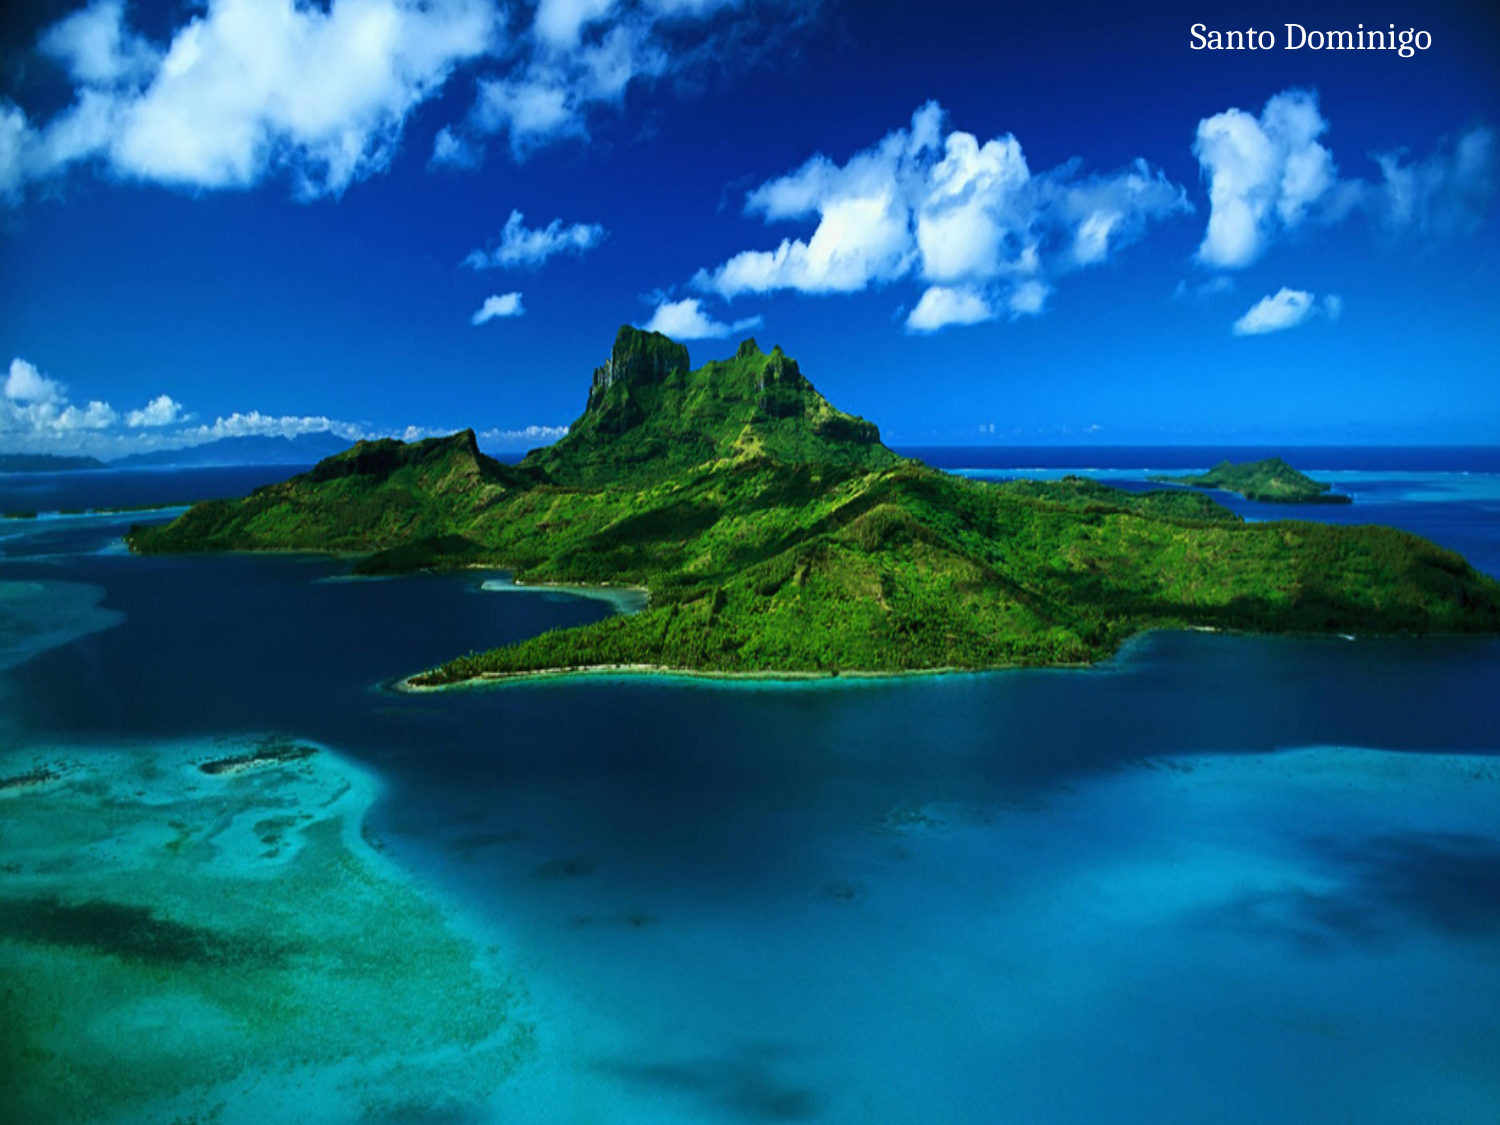

El Nicho
Santo Dominigo
Katedrala San Cristobal